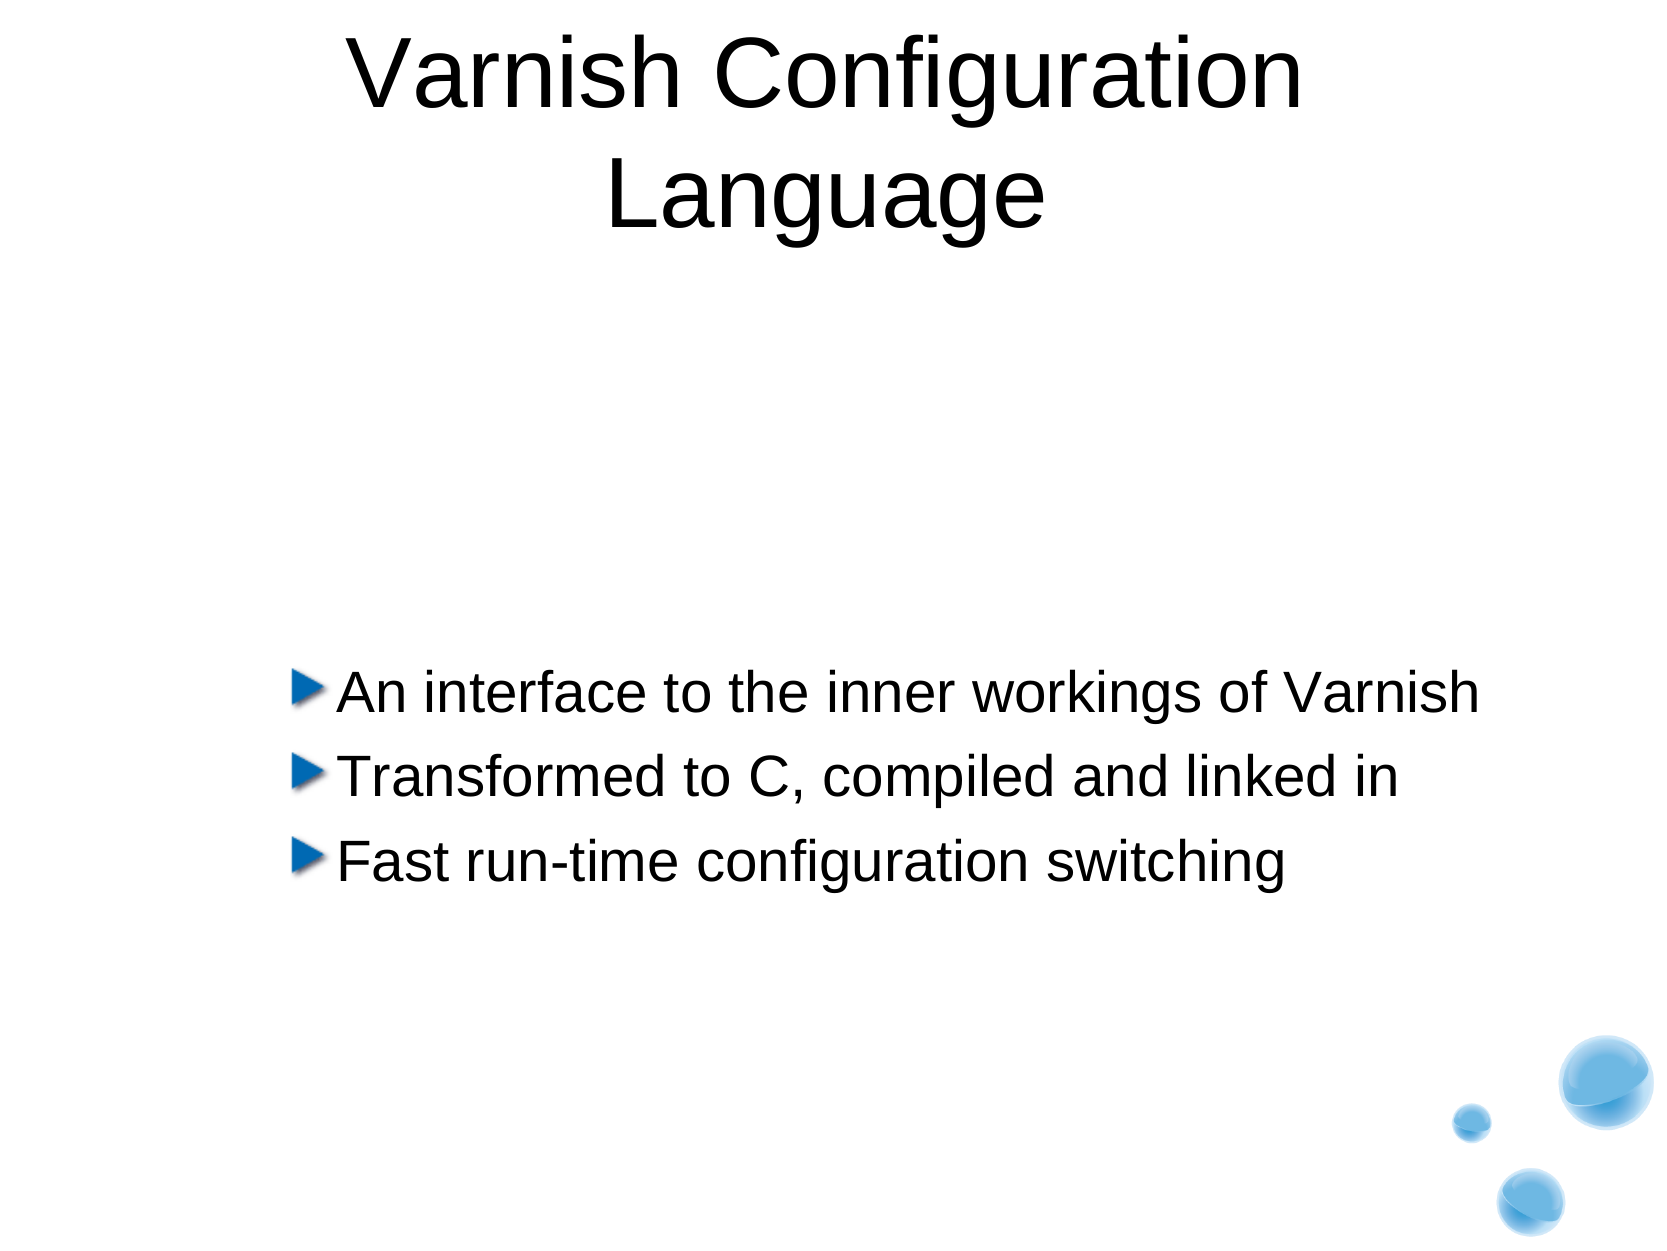

# Varnish Configuration Language
An interface to the inner workings of Varnish
Transformed to C, compiled and linked in
Fast run-time configuration switching